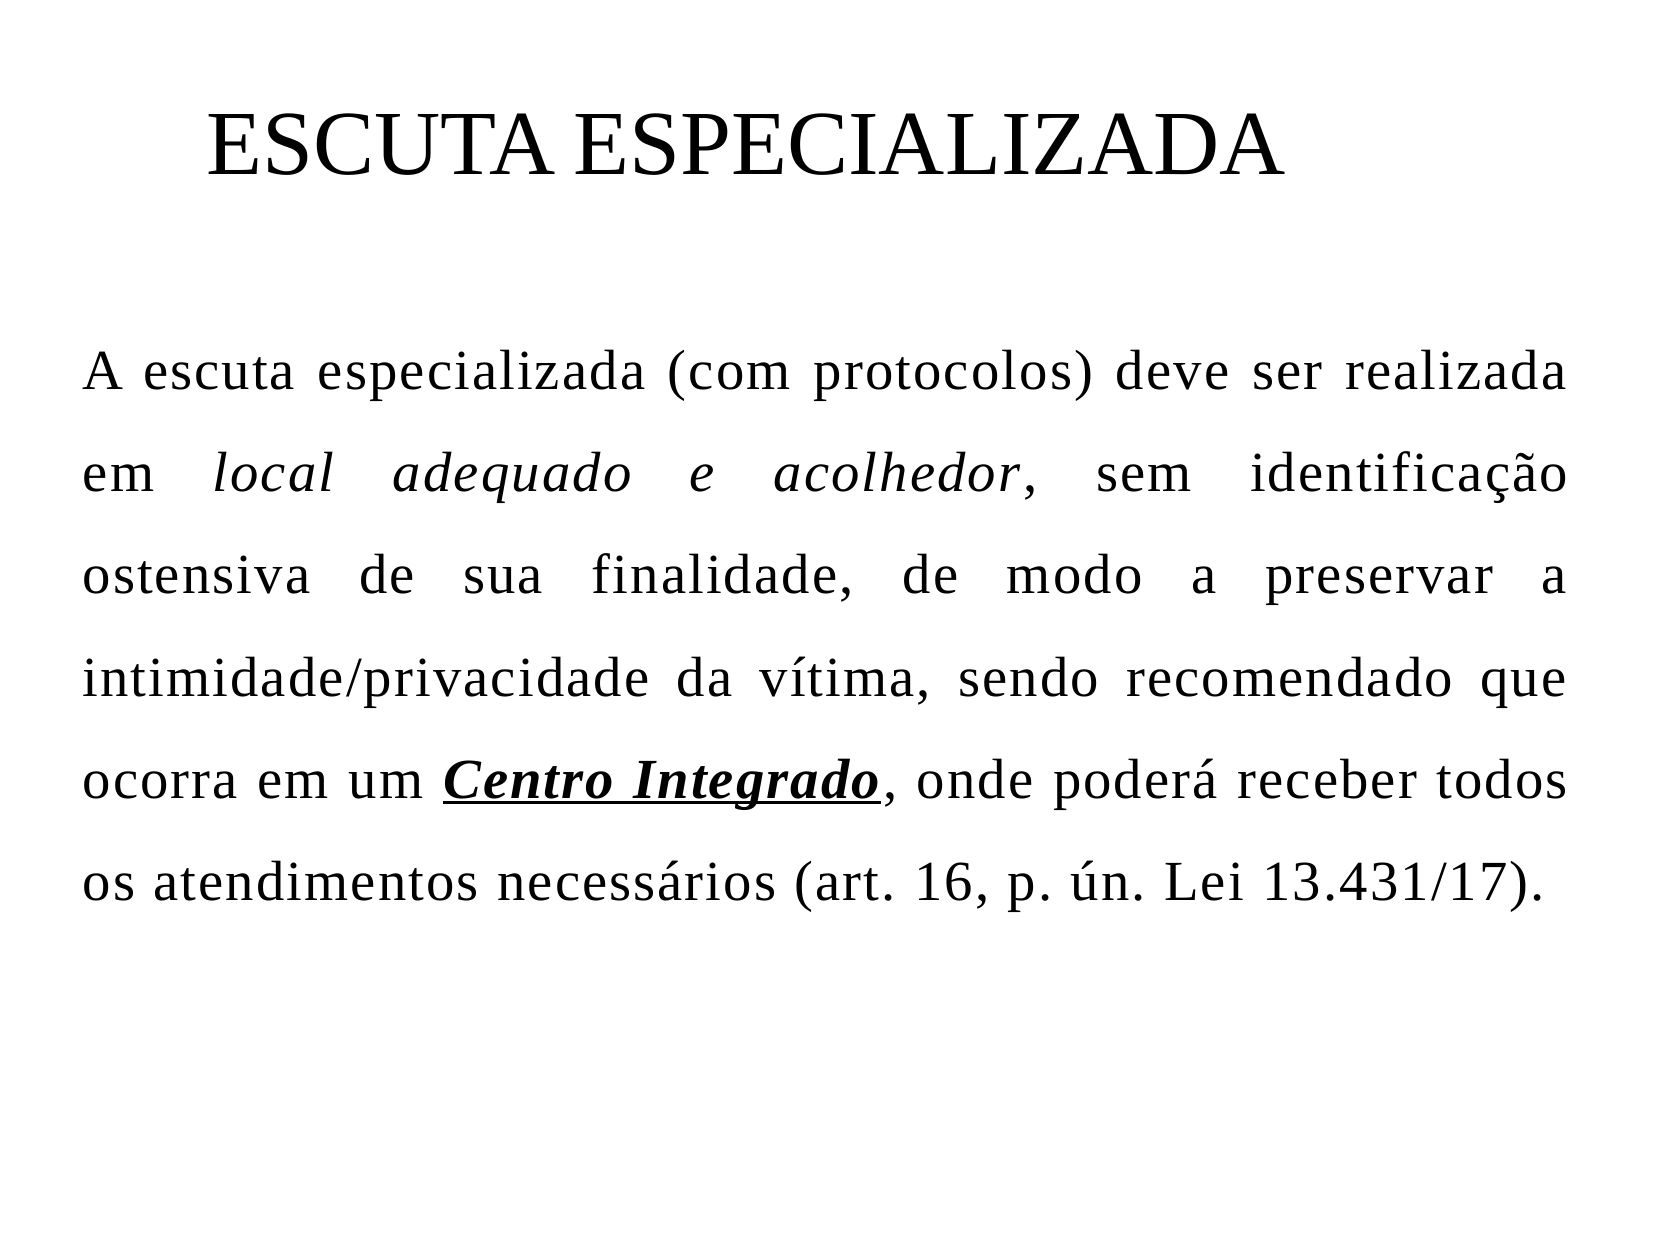

# ESCUTA ESPECIALIZADA
A escuta especializada (com protocolos) deve ser realizada em local adequado e acolhedor, sem identificação ostensiva de sua finalidade, de modo a preservar a intimidade/privacidade da vítima, sendo recomendado que ocorra em um Centro Integrado, onde poderá receber todos os atendimentos necessários (art. 16, p. ún. Lei 13.431/17).